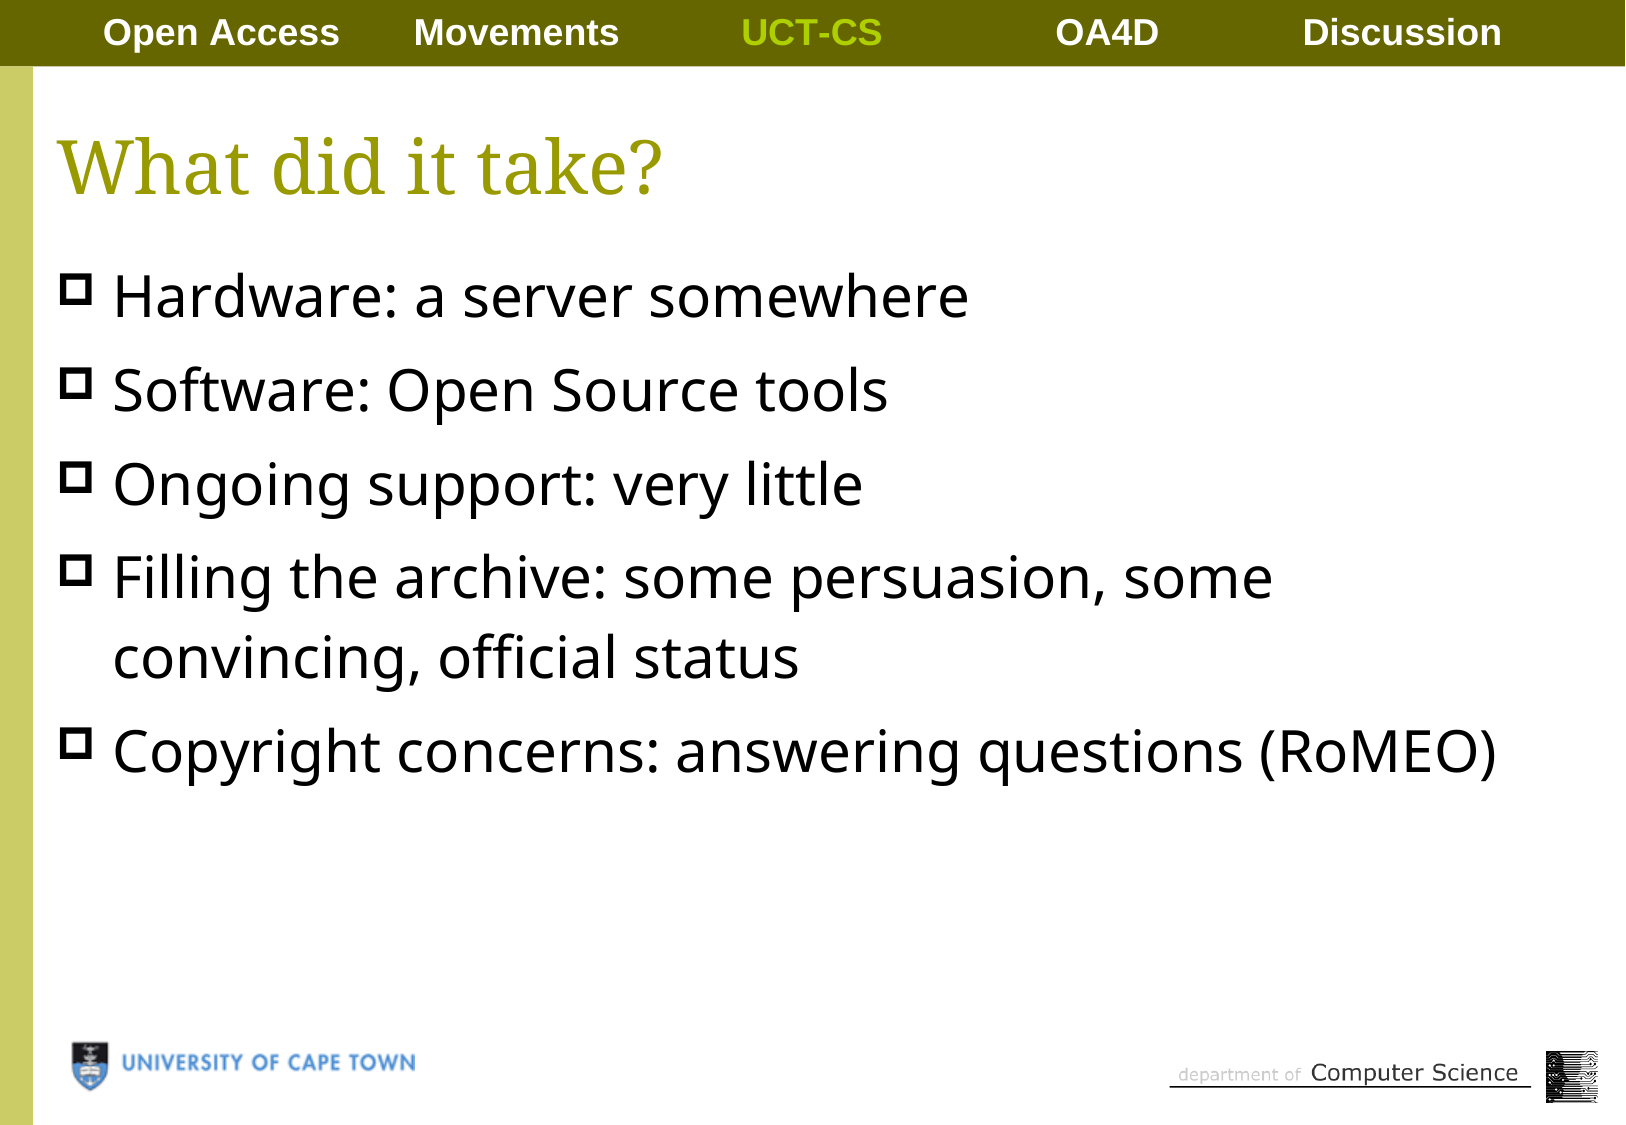

Open Access	Movements	UCT-CS	OA4D	Discussion
# What did it take?
Hardware: a server somewhere
Software: Open Source tools
Ongoing support: very little
Filling the archive: some persuasion, some convincing, official status
Copyright concerns: answering questions (RoMEO)